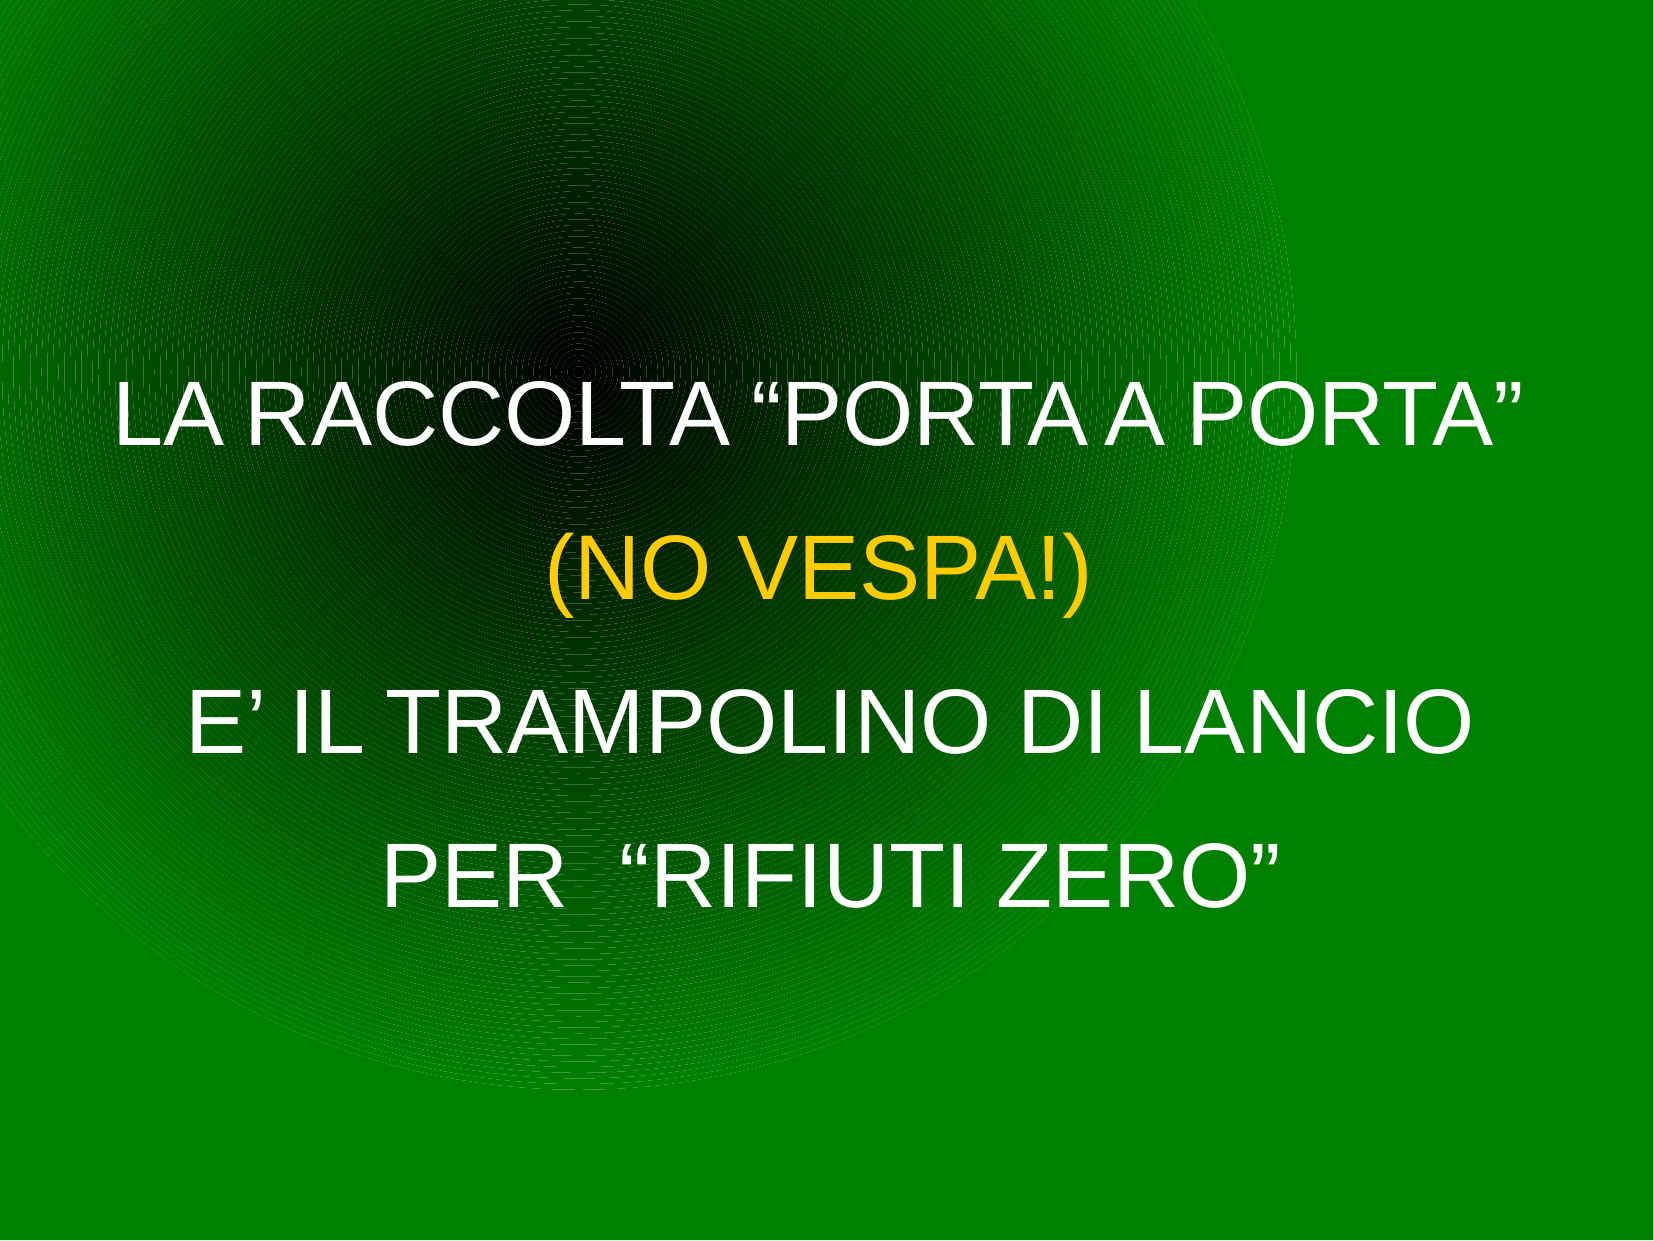

LA RACCOLTA “PORTA A PORTA”
(NO VESPA!)
E’ IL TRAMPOLINO DI LANCIO PER “RIFIUTI ZERO”